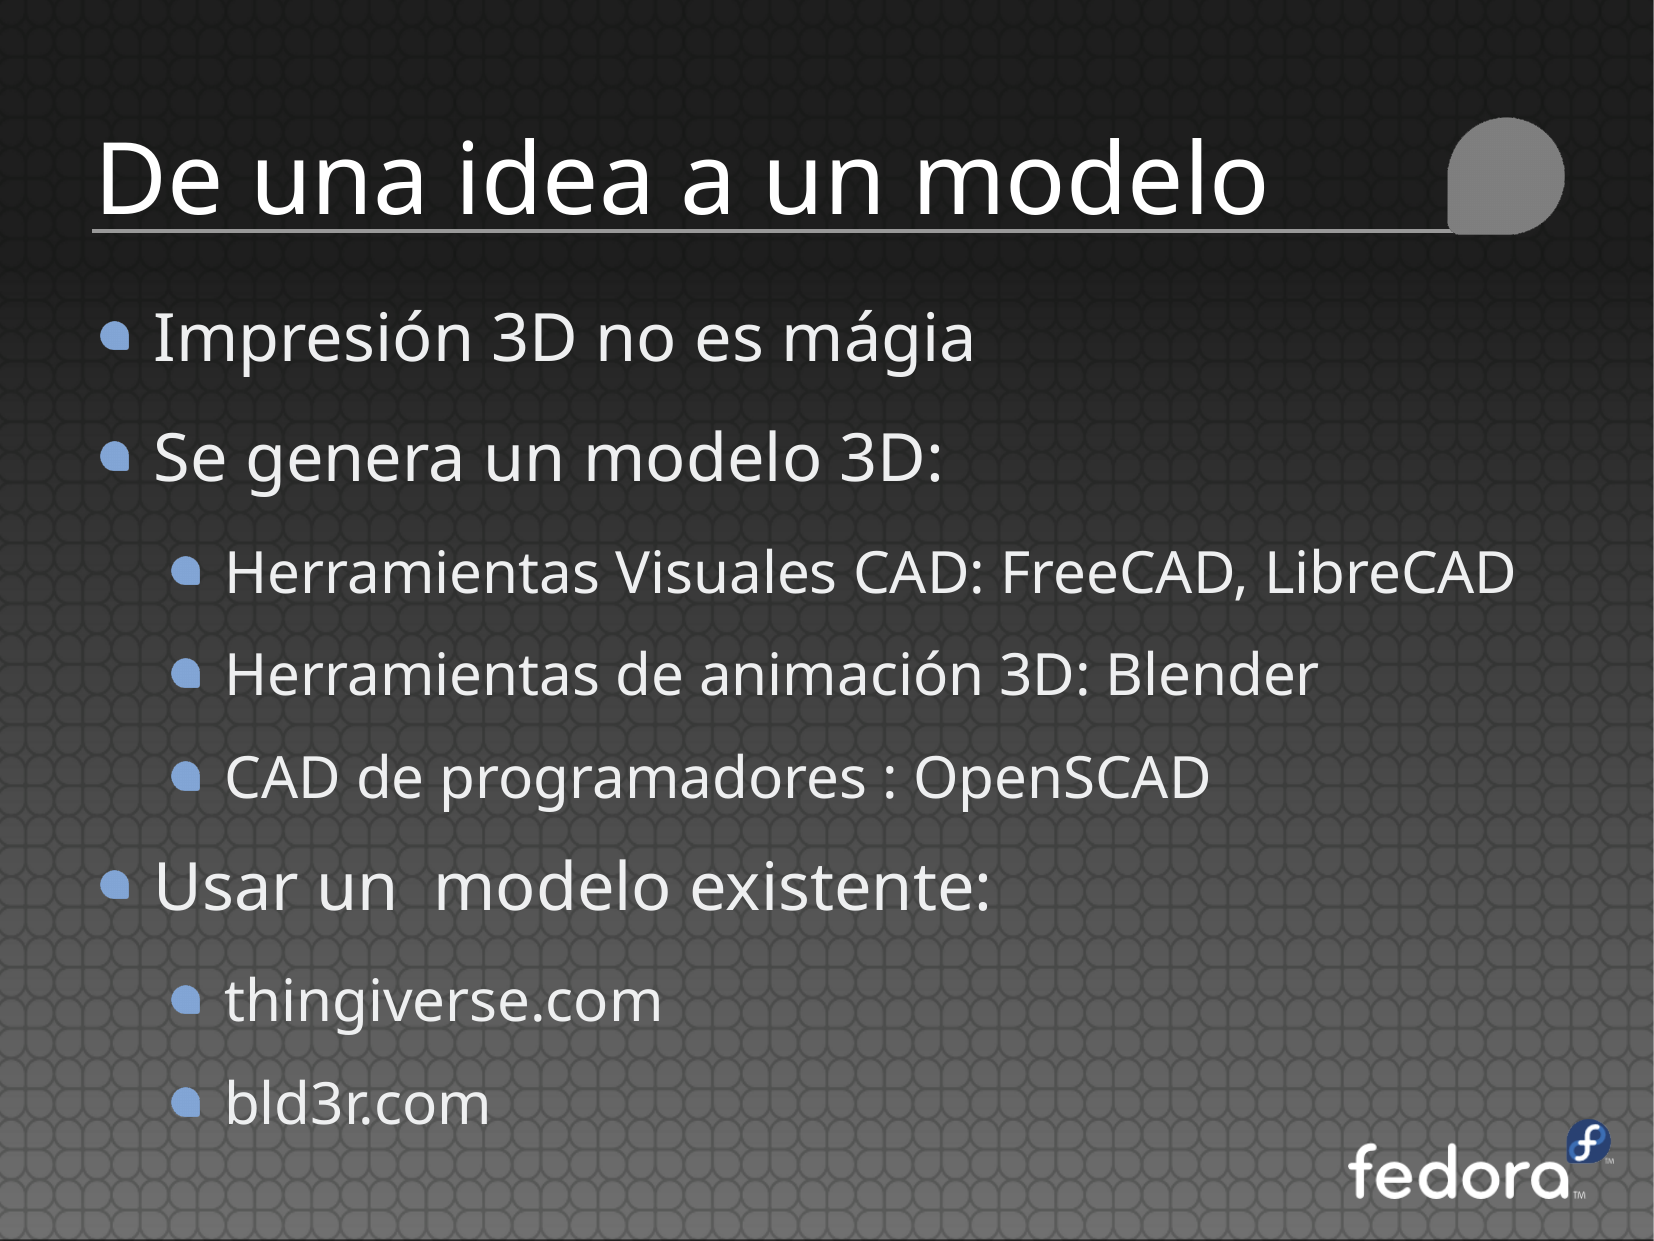

De una idea a un modelo
# Impresión 3D no es mágia
Se genera un modelo 3D:
Herramientas Visuales CAD: FreeCAD, LibreCAD
Herramientas de animación 3D: Blender
CAD de programadores : OpenSCAD
Usar un modelo existente:
thingiverse.com
bld3r.com